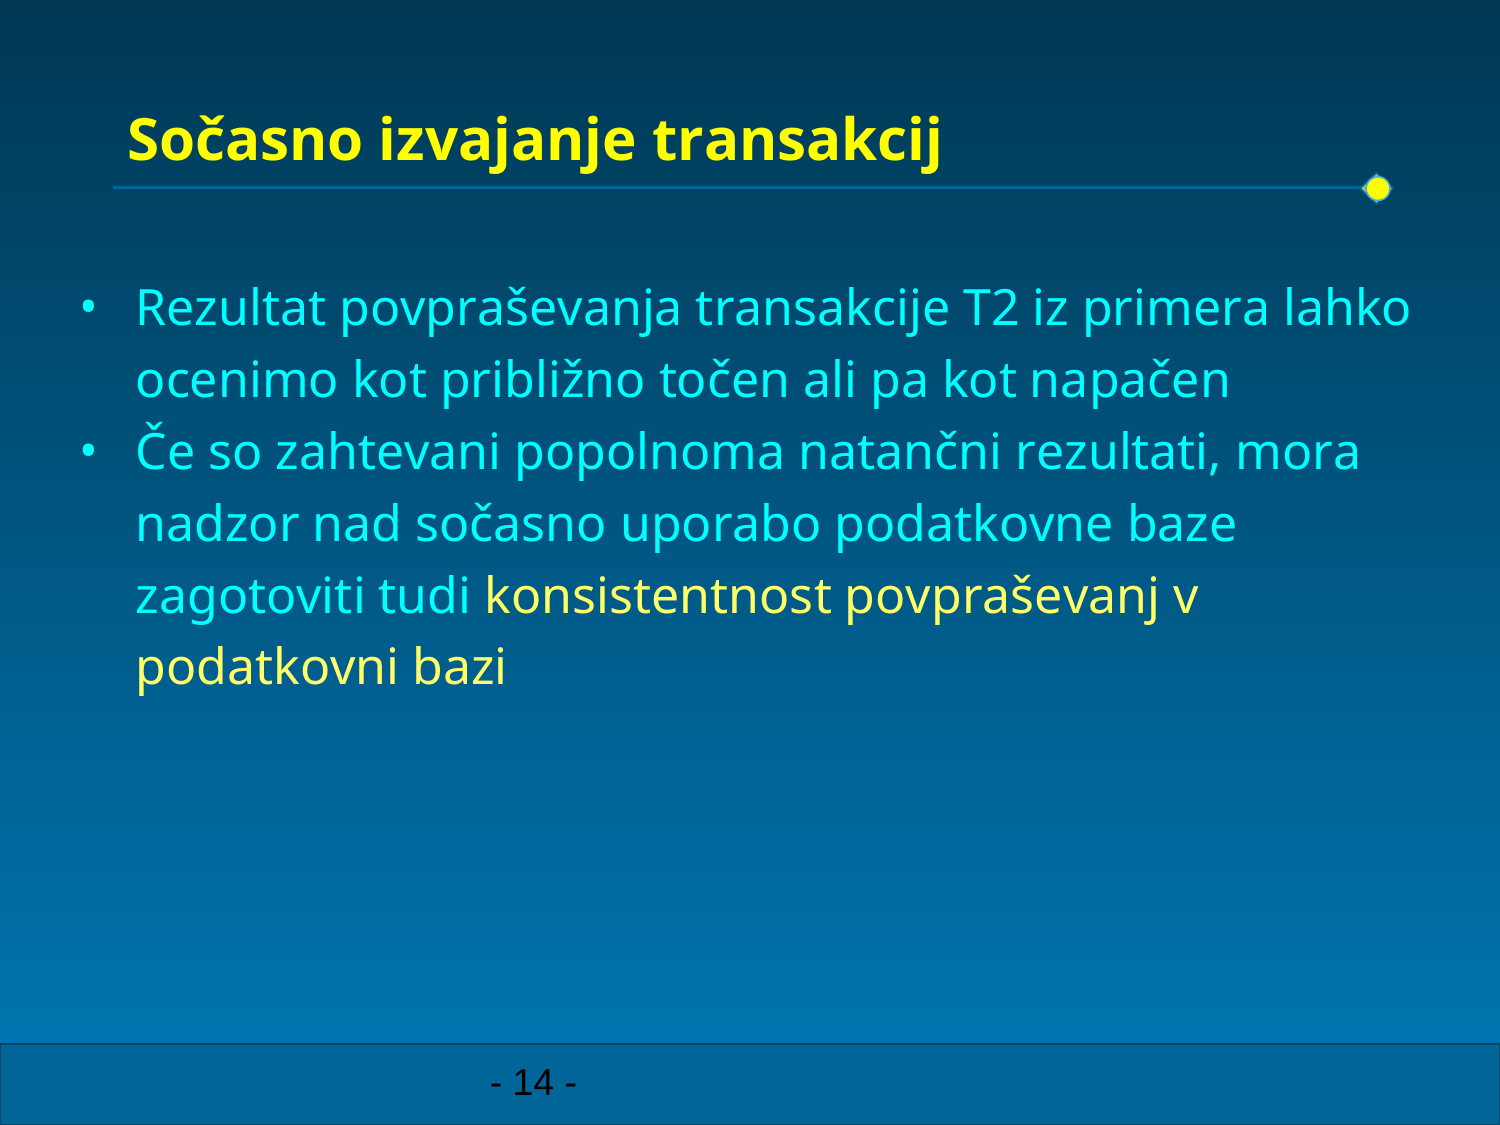

# Sočasno izvajanje transakcij
Rezultat povpraševanja transakcije T2 iz primera lahko ocenimo kot približno točen ali pa kot napačen
Če so zahtevani popolnoma natančni rezultati, mora nadzor nad sočasno uporabo podatkovne baze zagotoviti tudi konsistentnost povpraševanj v podatkovni bazi